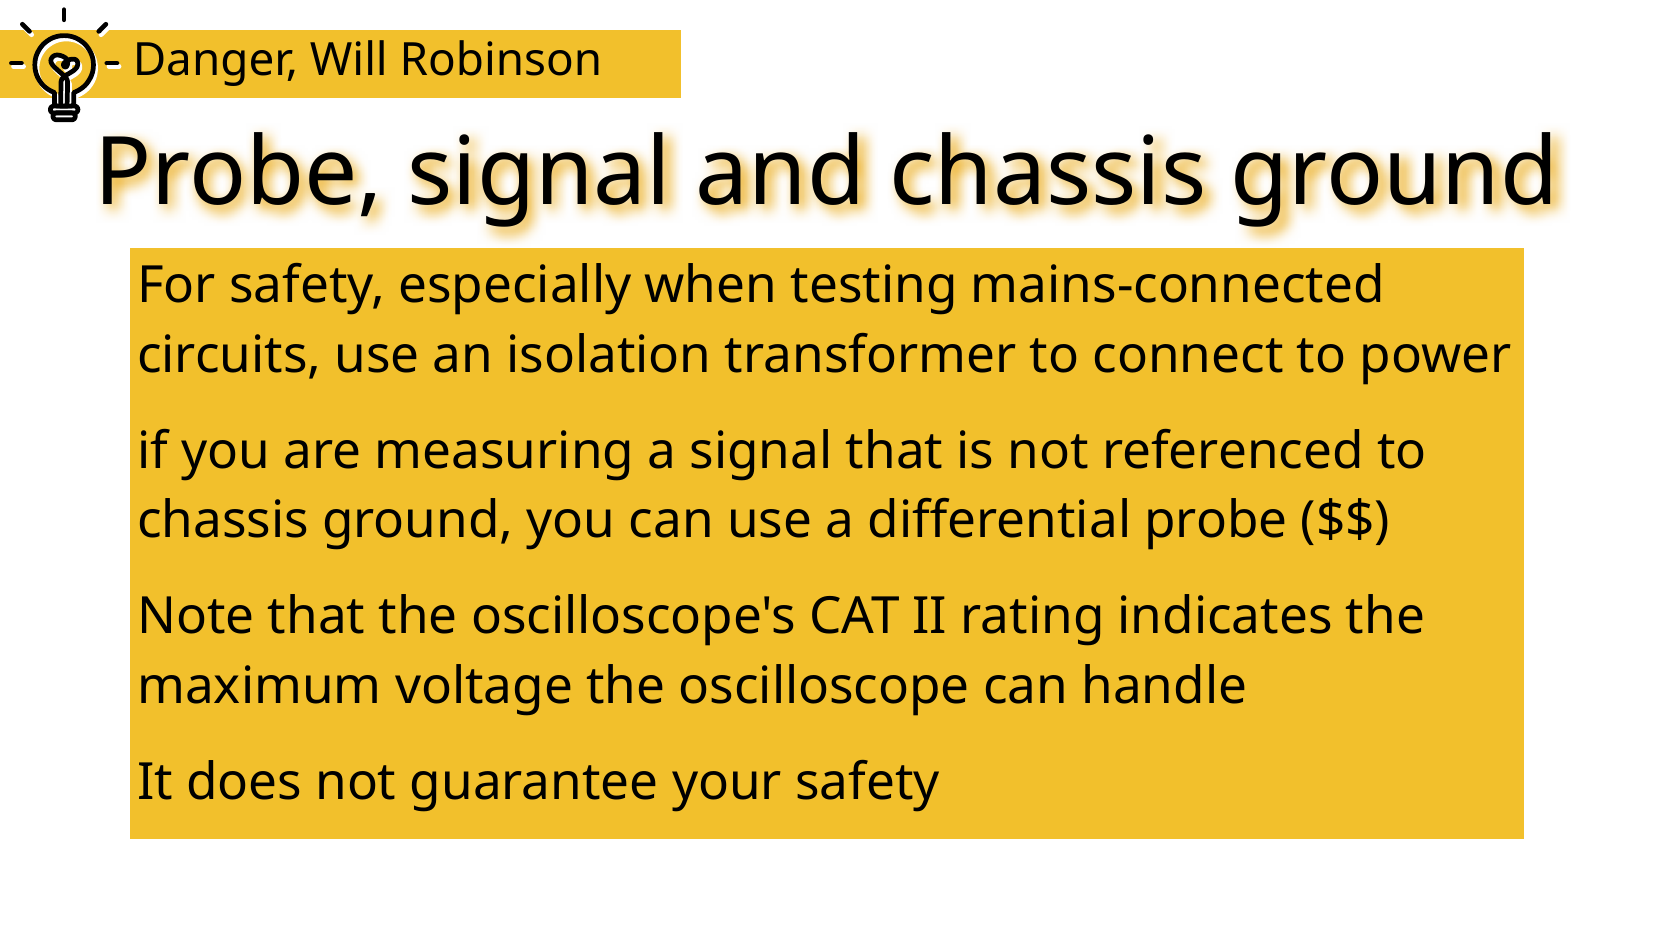

Danger, Will Robinson
# Probe, signal and chassis ground
For safety, especially when testing mains-connected circuits, use an isolation transformer to connect to power
if you are measuring a signal that is not referenced to chassis ground, you can use a differential probe ($$)
Note that the oscilloscope's CAT II rating indicates the maximum voltage the oscilloscope can handle
It does not guarantee your safety